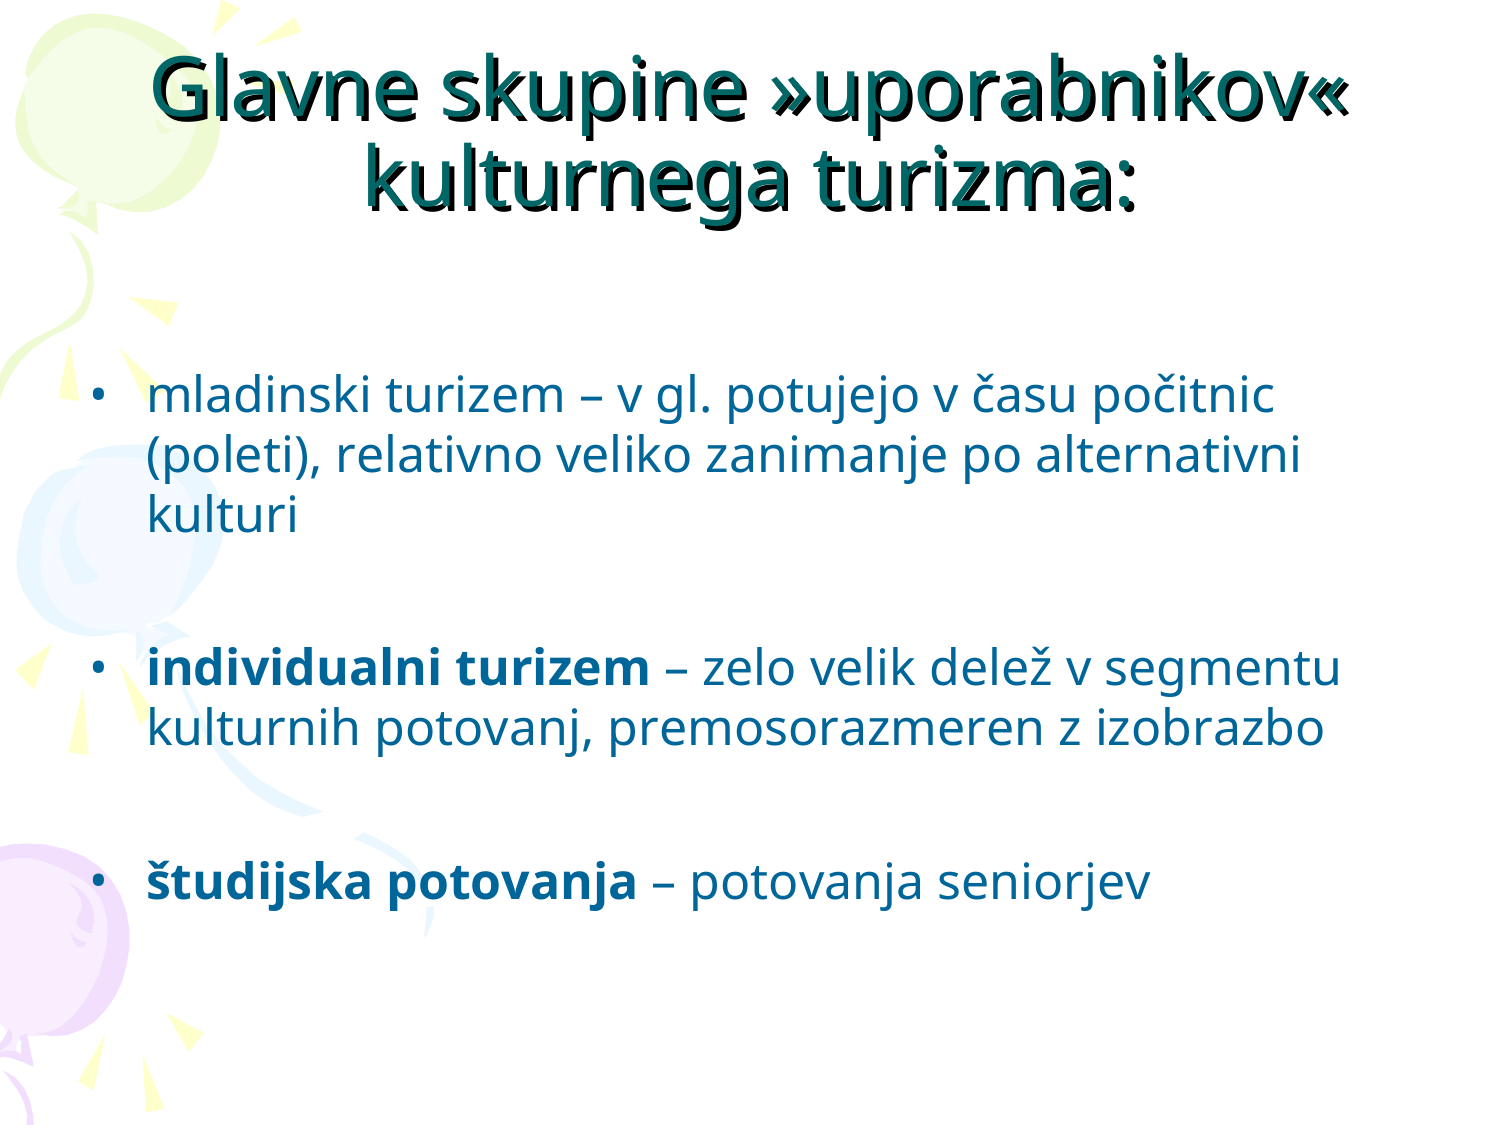

# Glavne skupine »uporabnikov« kulturnega turizma:
mladinski turizem – v gl. potujejo v času počitnic (poleti), relativno veliko zanimanje po alternativni kulturi
individualni turizem – zelo velik delež v segmentu kulturnih potovanj, premosorazmeren z izobrazbo
študijska potovanja – potovanja seniorjev